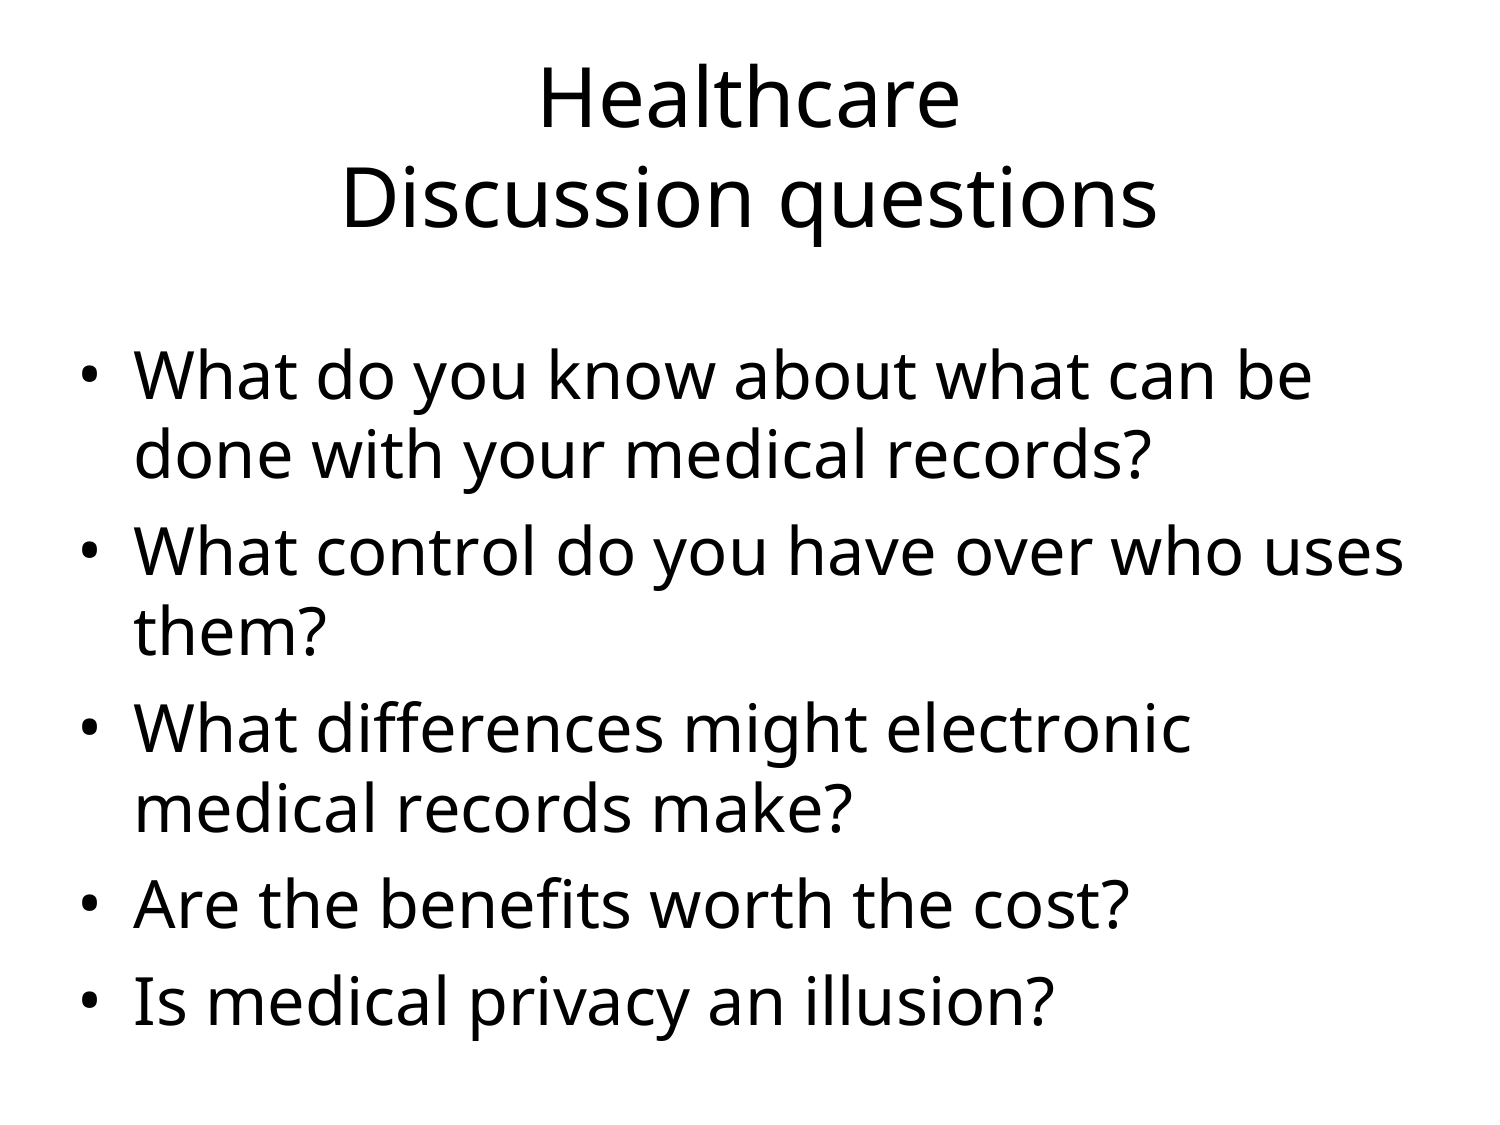

# Healthcare Discussion questions
What do you know about what can be done with your medical records?
What control do you have over who uses them?
What differences might electronic medical records make?
Are the benefits worth the cost?
Is medical privacy an illusion?